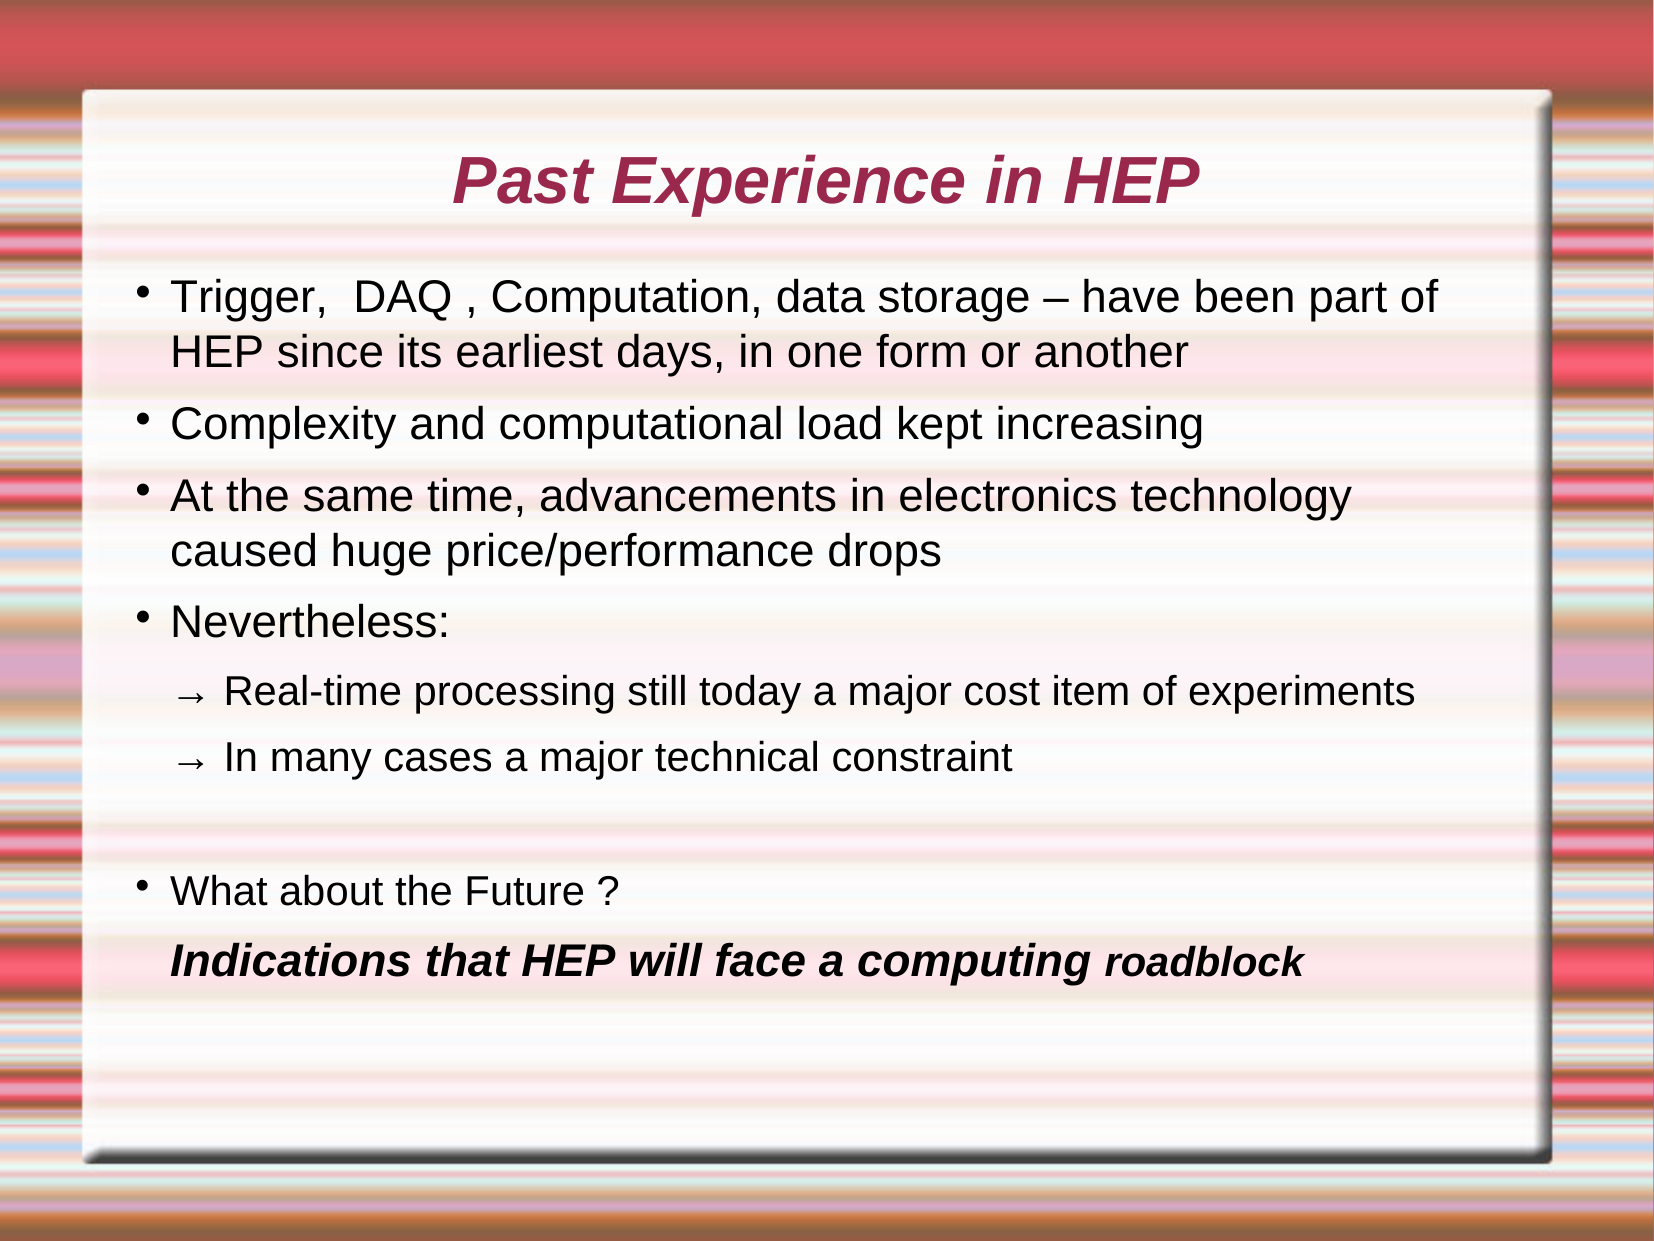

Past Experience in HEP
Trigger, DAQ , Computation, data storage – have been part of HEP since its earliest days, in one form or another
Complexity and computational load kept increasing
At the same time, advancements in electronics technology
caused huge price/performance drops
Nevertheless:
→ Real-time processing still today a major cost item of experiments
→ In many cases a major technical constraint
What about the Future ?
Indications that HEP will face a computing roadblock